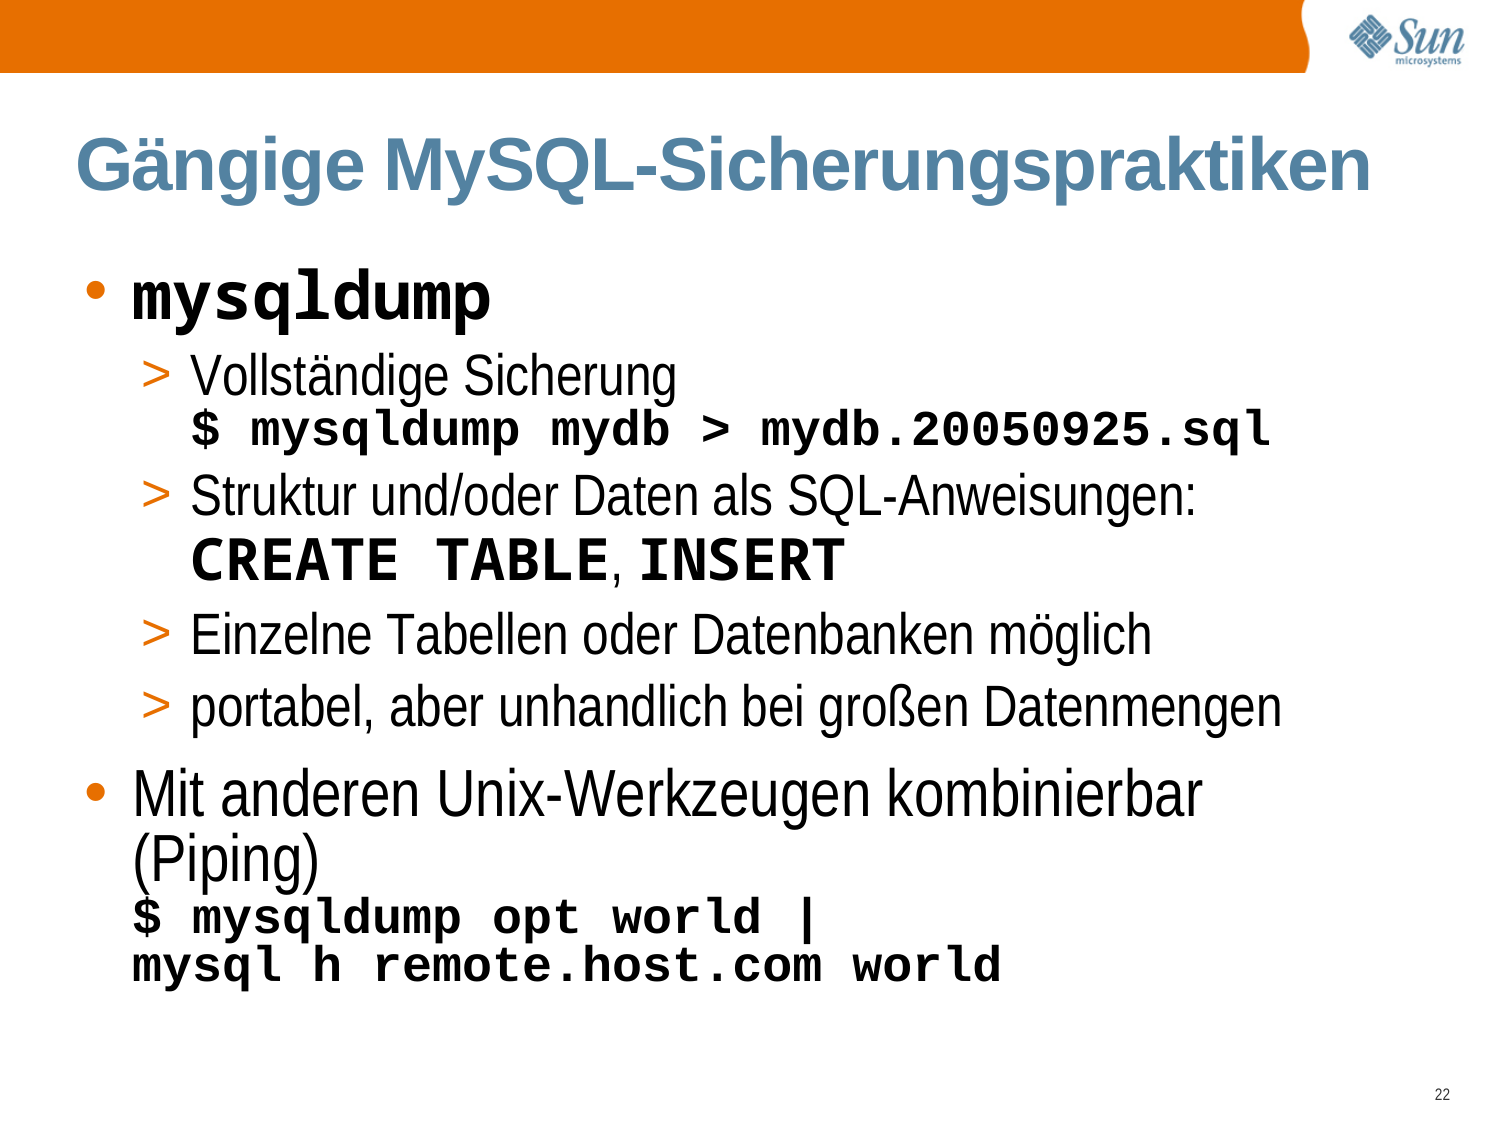

# Gängige MySQL-Sicherungspraktiken
mysqldump
Vollständige Sicherung
$ mysqldump mydb > mydb.20050925.sql
Struktur und/oder Daten als SQL-Anweisungen: CREATE TABLE, INSERT
Einzelne Tabellen oder Datenbanken möglich
portabel, aber unhandlich bei großen Datenmengen
Mit anderen Unix-Werkzeugen kombinierbar (Piping)
$ mysqldump ­­opt world |
mysql ­h remote.host.com world